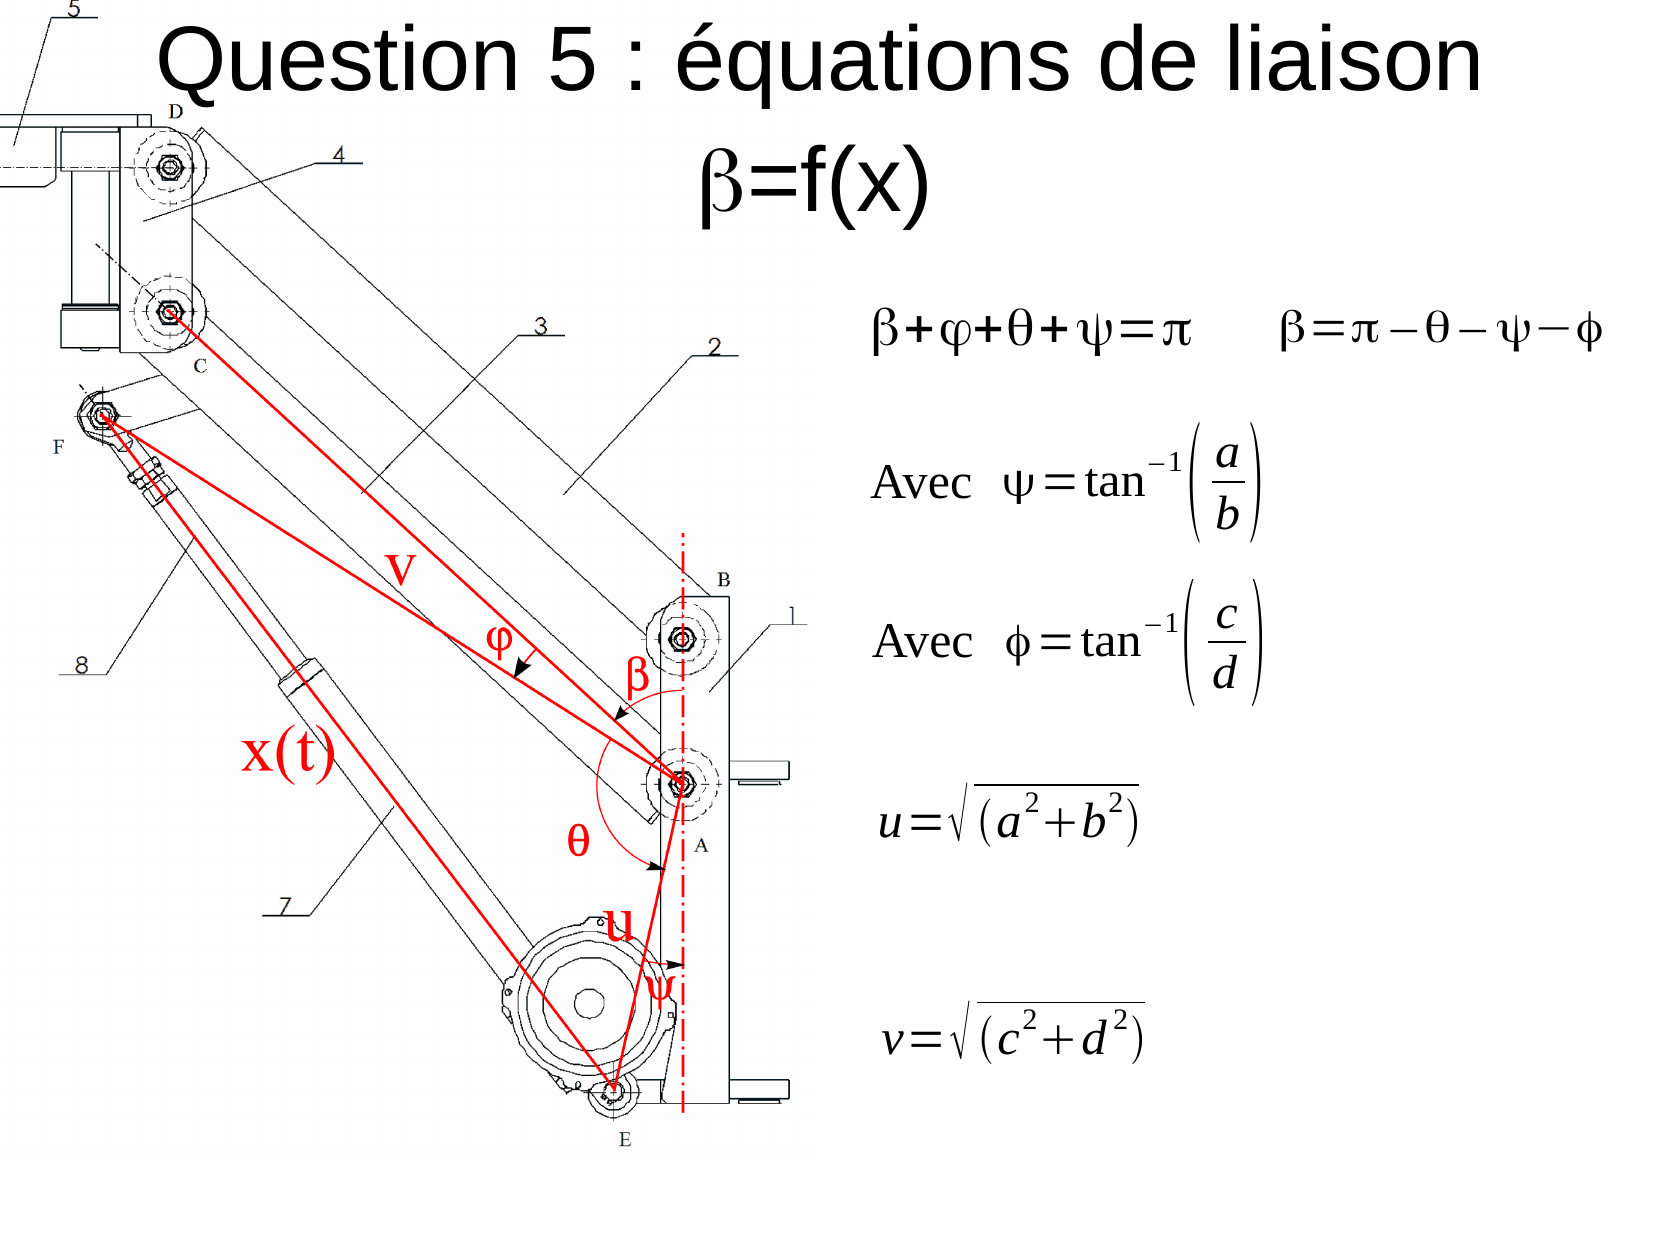

# Question 5 : équations de liaison
b=f(x)
Avec
Avec